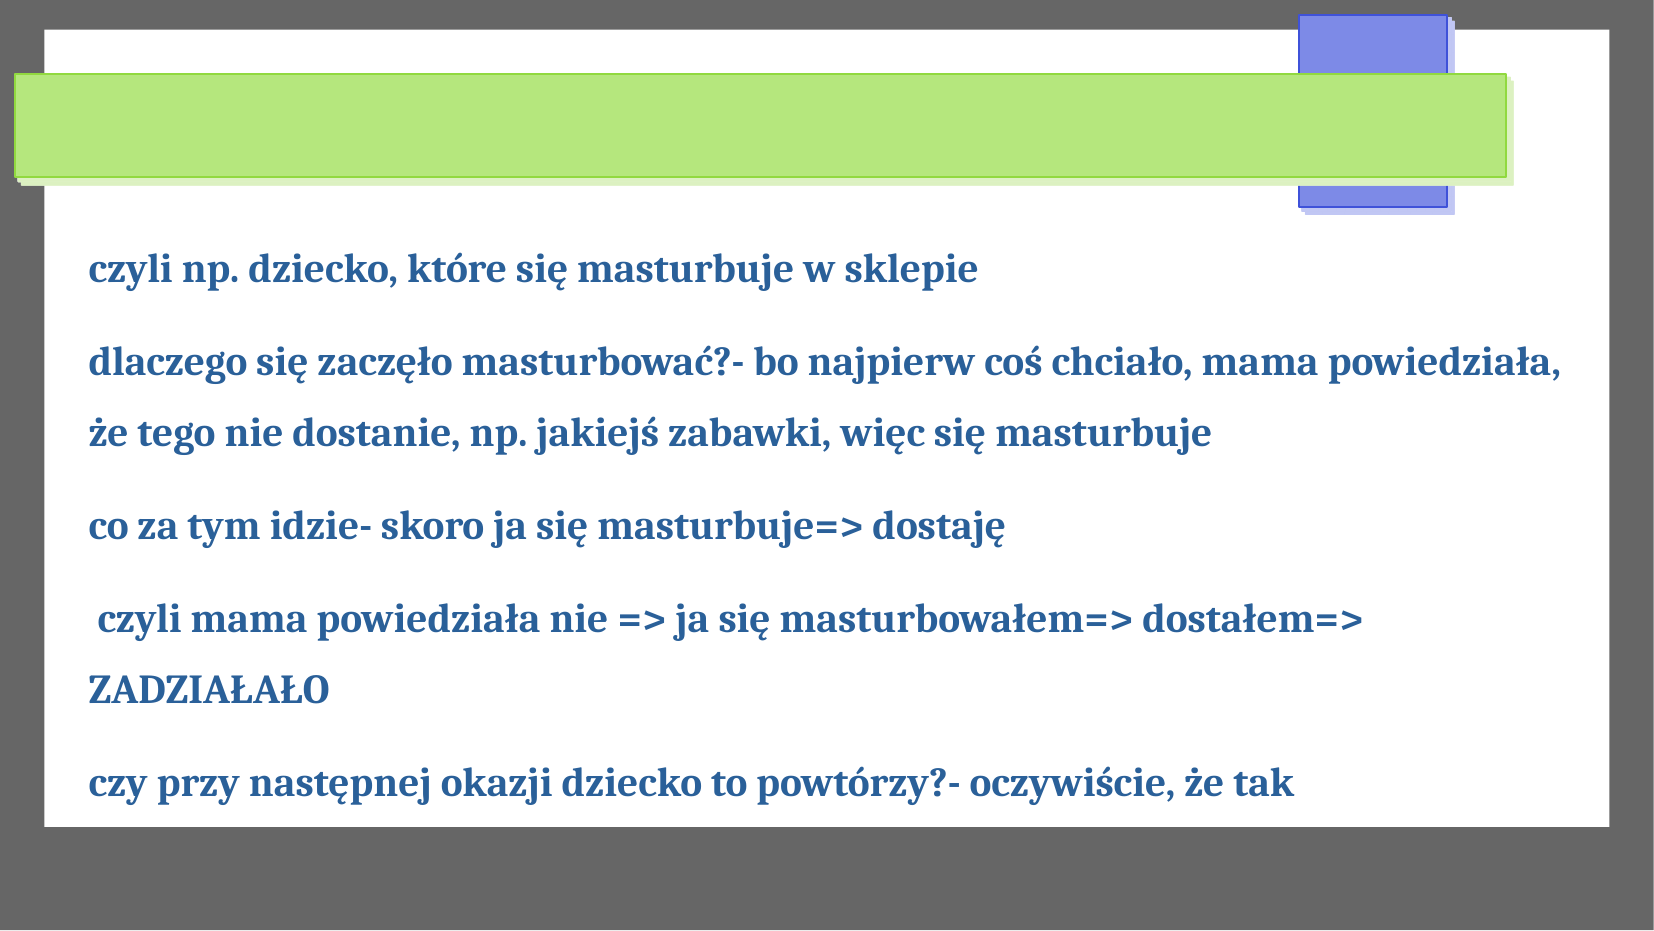

#
czyli np. dziecko, które się masturbuje w sklepie
dlaczego się zaczęło masturbować?- bo najpierw coś chciało, mama powiedziała, że tego nie dostanie, np. jakiejś zabawki, więc się masturbuje
co za tym idzie- skoro ja się masturbuje=> dostaję
 czyli mama powiedziała nie => ja się masturbowałem=> dostałem=> ZADZIAŁAŁO
czy przy następnej okazji dziecko to powtórzy?- oczywiście, że tak